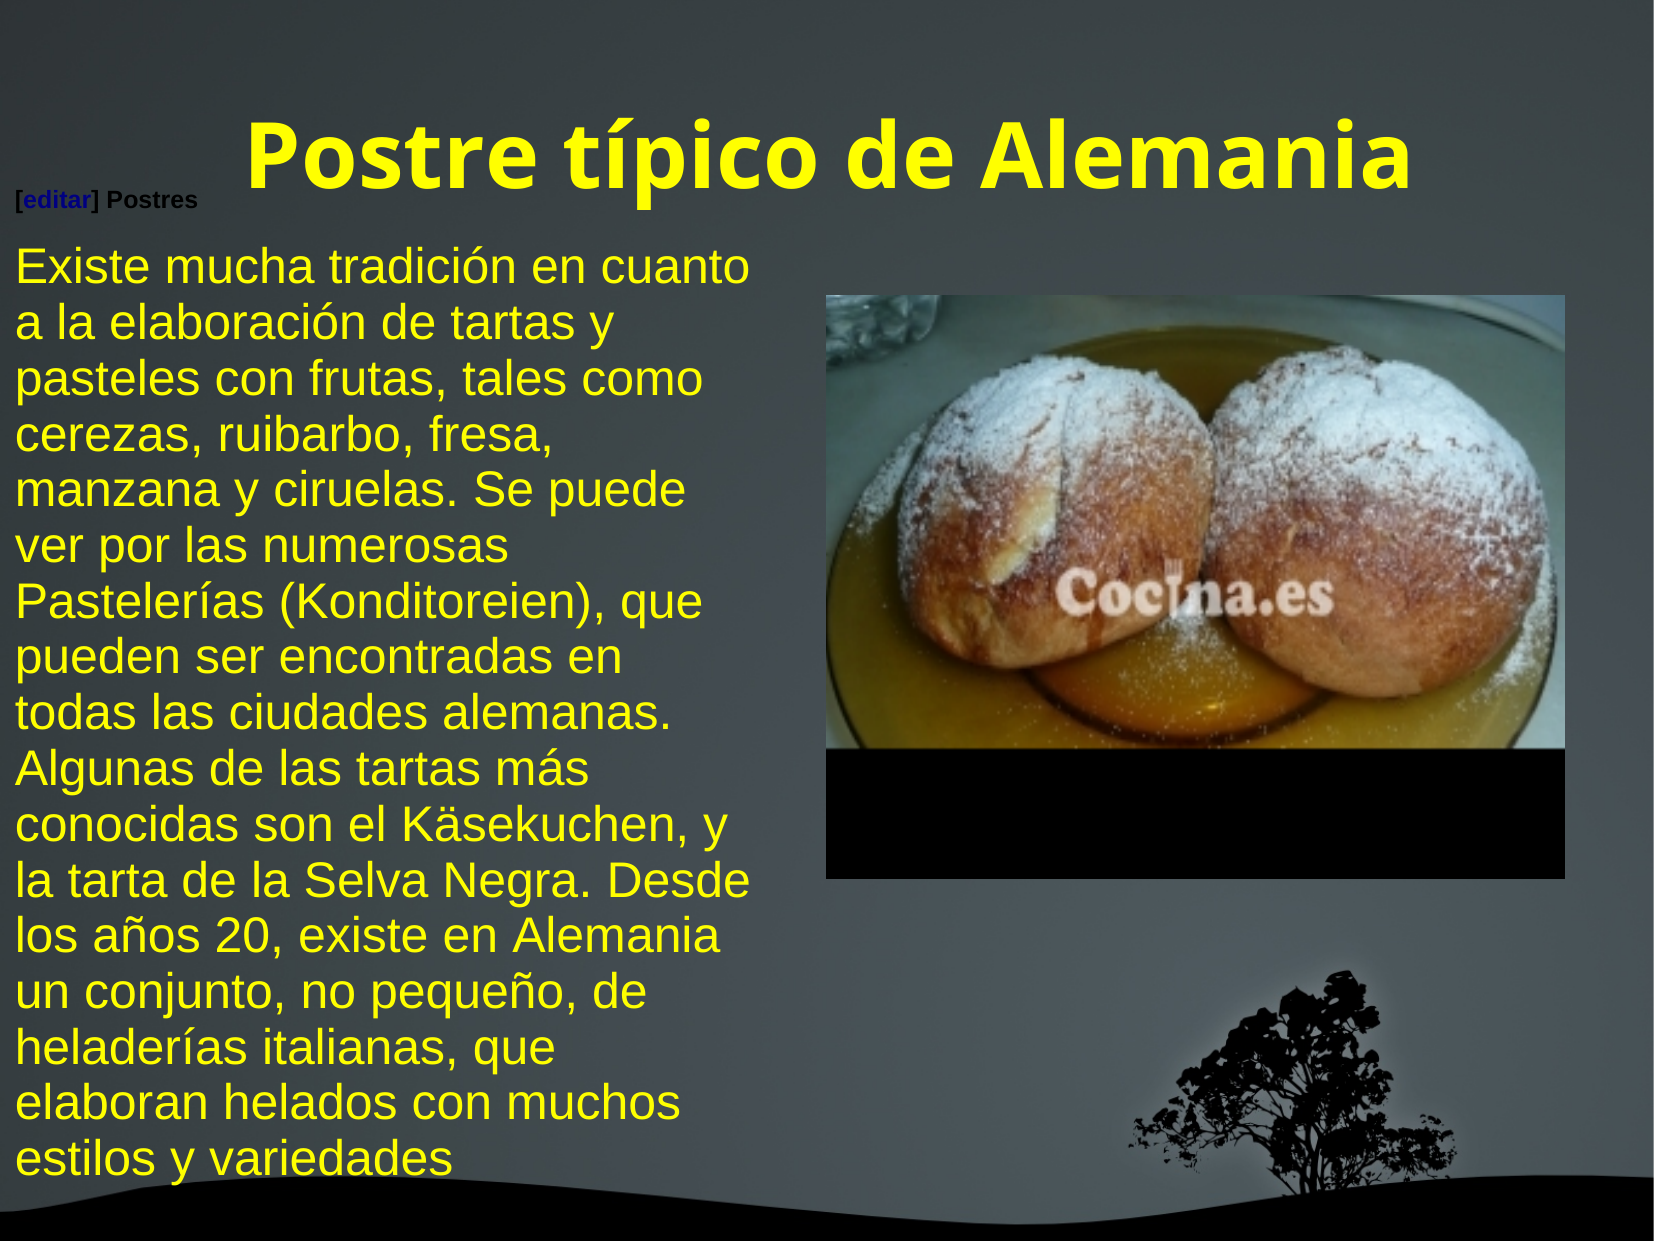

# Postre típico de Alemania
[editar] Postres
Existe mucha tradición en cuanto a la elaboración de tartas y pasteles con frutas, tales como cerezas, ruibarbo, fresa, manzana y ciruelas. Se puede ver por las numerosas Pastelerías (Konditoreien), que pueden ser encontradas en todas las ciudades alemanas. Algunas de las tartas más conocidas son el Käsekuchen, y la tarta de la Selva Negra. Desde los años 20, existe en Alemania un conjunto, no pequeño, de heladerías italianas, que elaboran helados con muchos estilos y variedades